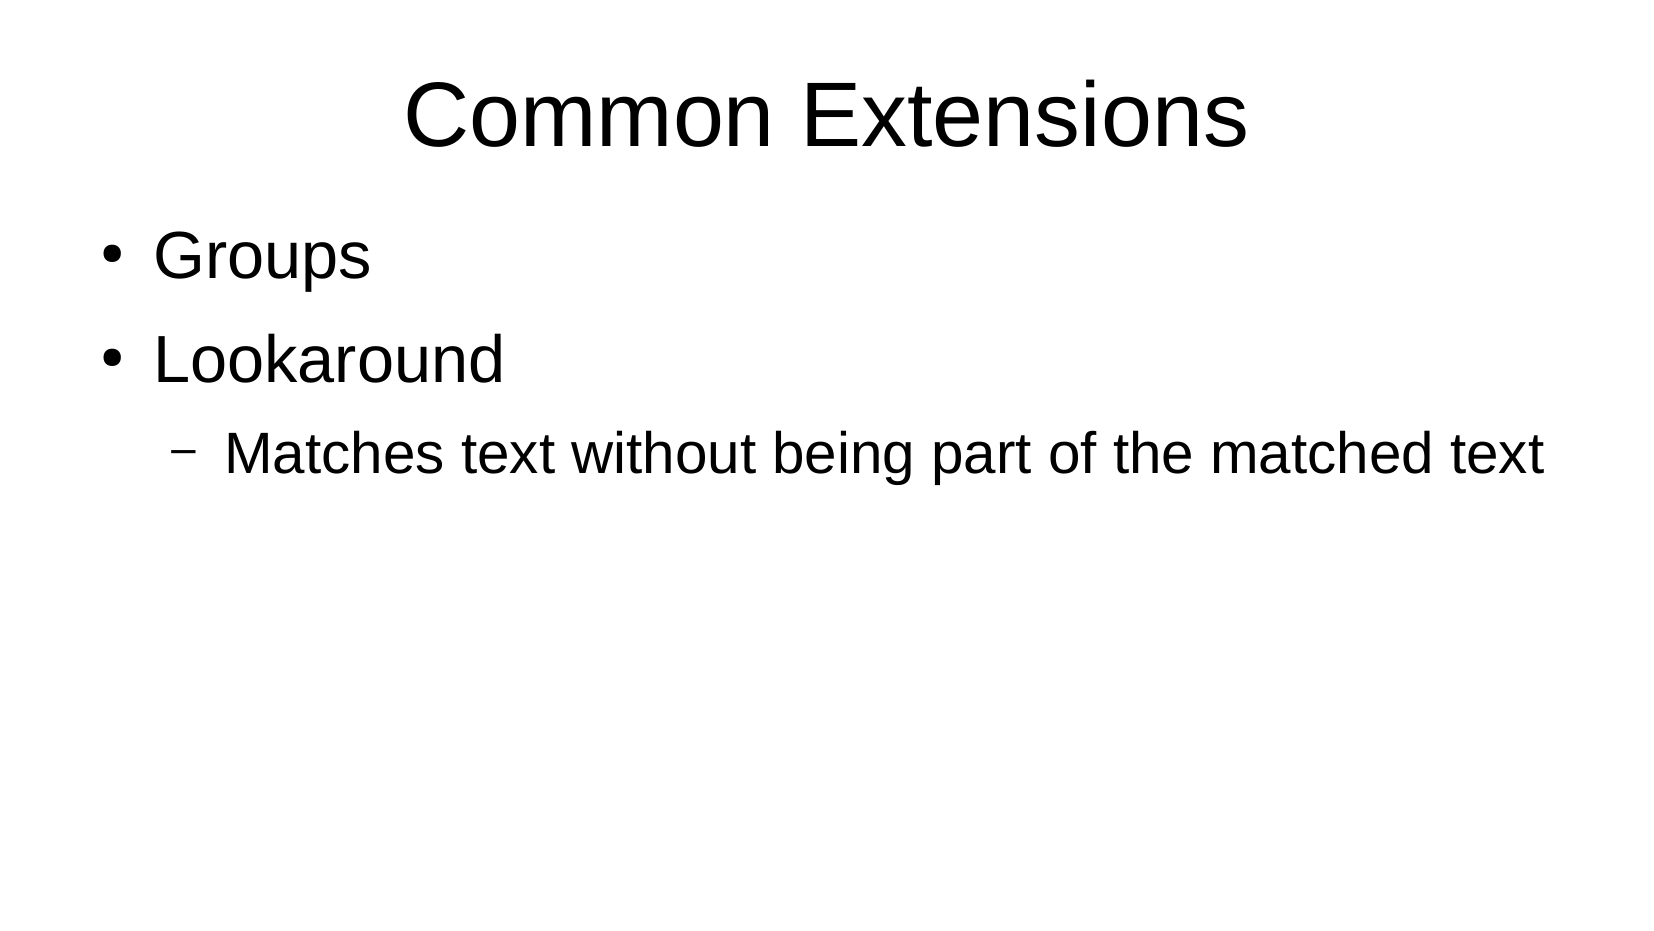

# Common Extensions
Groups
Lookaround
Matches text without being part of the matched text